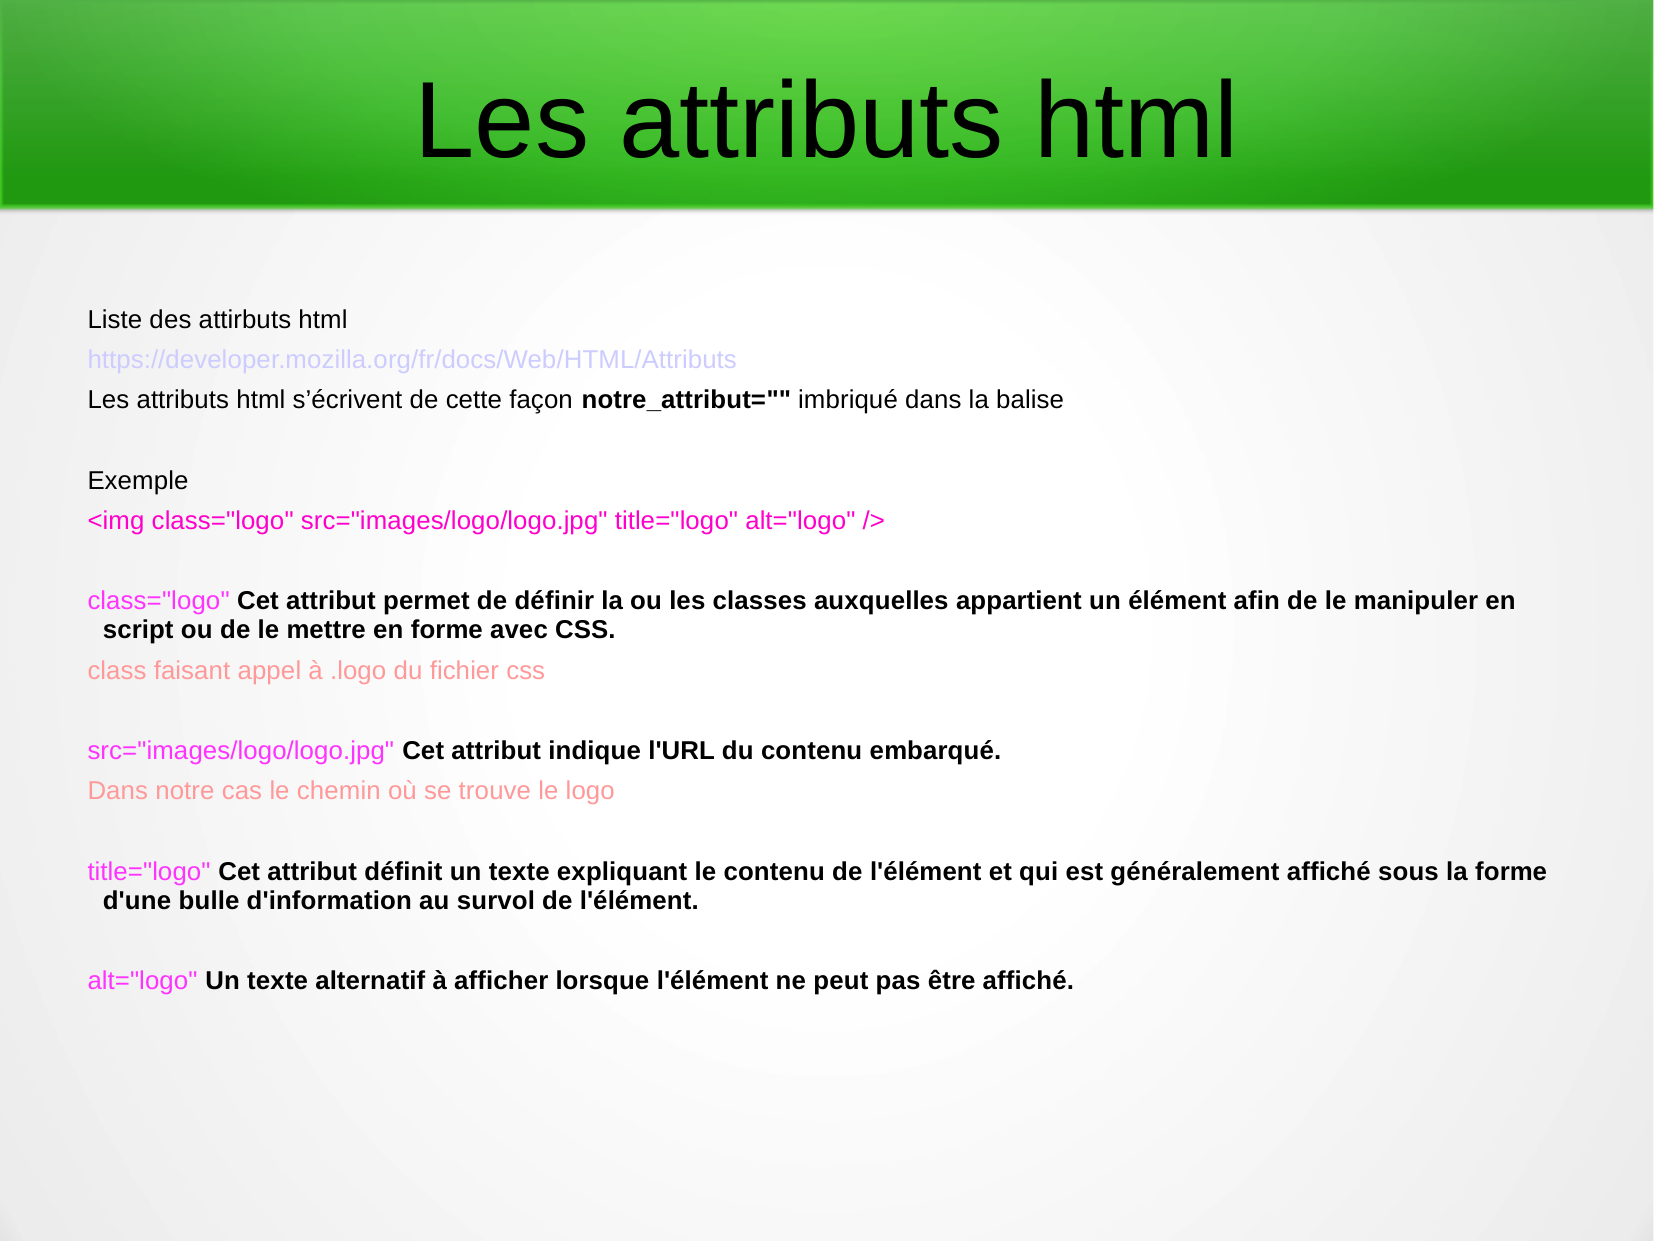

# Les attributs html
Liste des attirbuts html
https://developer.mozilla.org/fr/docs/Web/HTML/Attributs
Les attributs html s’écrivent de cette façon notre_attribut="" imbriqué dans la balise
Exemple
<img class="logo" src="images/logo/logo.jpg" title="logo" alt="logo" />
class="logo" Cet attribut permet de définir la ou les classes auxquelles appartient un élément afin de le manipuler en script ou de le mettre en forme avec CSS.
class faisant appel à .logo du fichier css
src="images/logo/logo.jpg" Cet attribut indique l'URL du contenu embarqué.
Dans notre cas le chemin où se trouve le logo
title="logo" Cet attribut définit un texte expliquant le contenu de l'élément et qui est généralement affiché sous la forme d'une bulle d'information au survol de l'élément.
alt="logo" Un texte alternatif à afficher lorsque l'élément ne peut pas être affiché.